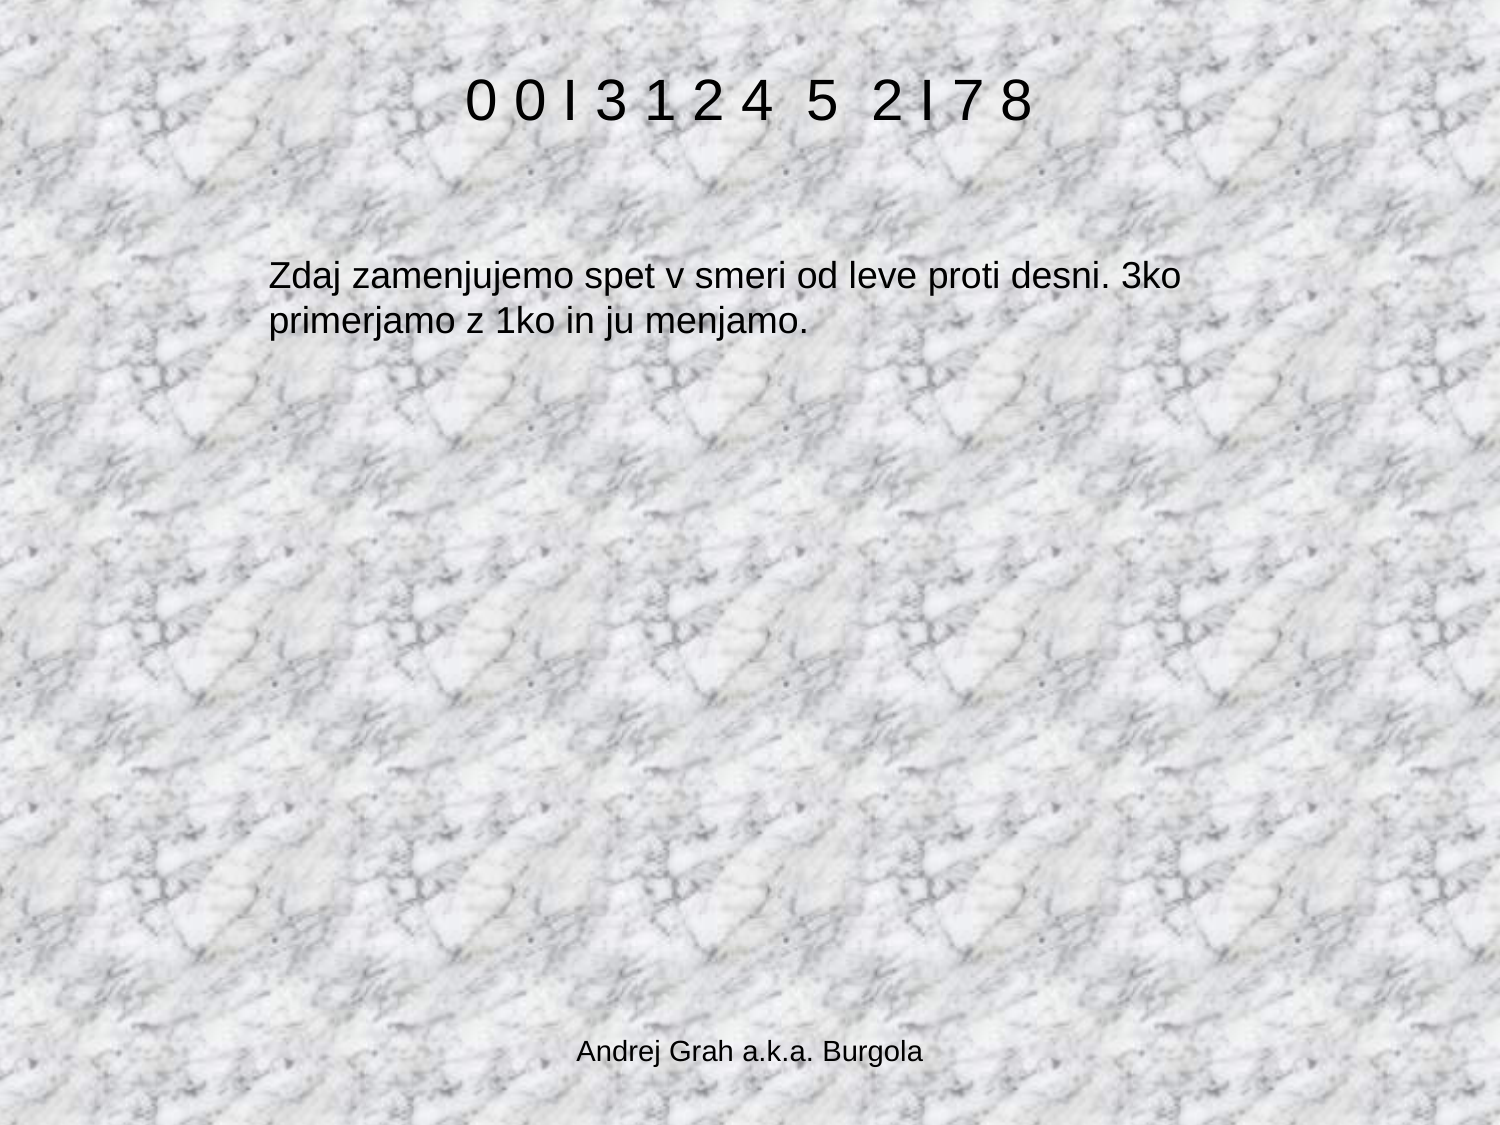

0 0 I 3 1 2 4 5 2 I 7 8
Zdaj zamenjujemo spet v smeri od leve proti desni. 3ko primerjamo z 1ko in ju menjamo.
Andrej Grah a.k.a. Burgola